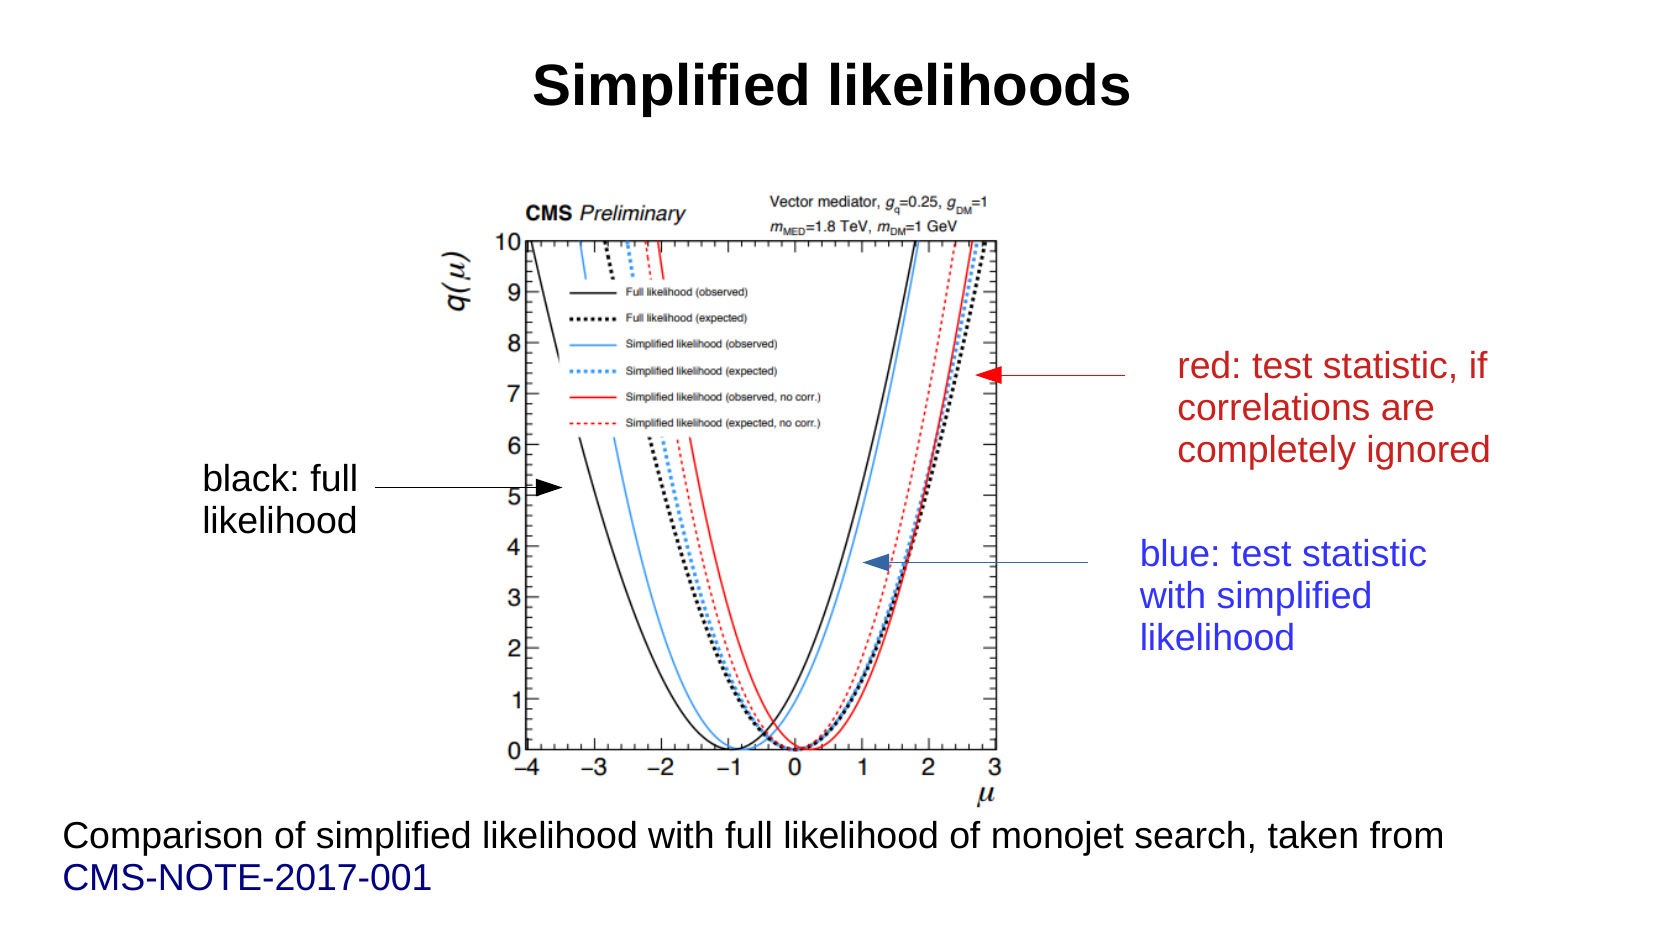

Simplified likelihoods
red: test statistic, if correlations are completely ignored
black: full likelihood
blue: test statistic with simplified likelihood
Comparison of simplified likelihood with full likelihood of monojet search, taken from CMS-NOTE-2017-001